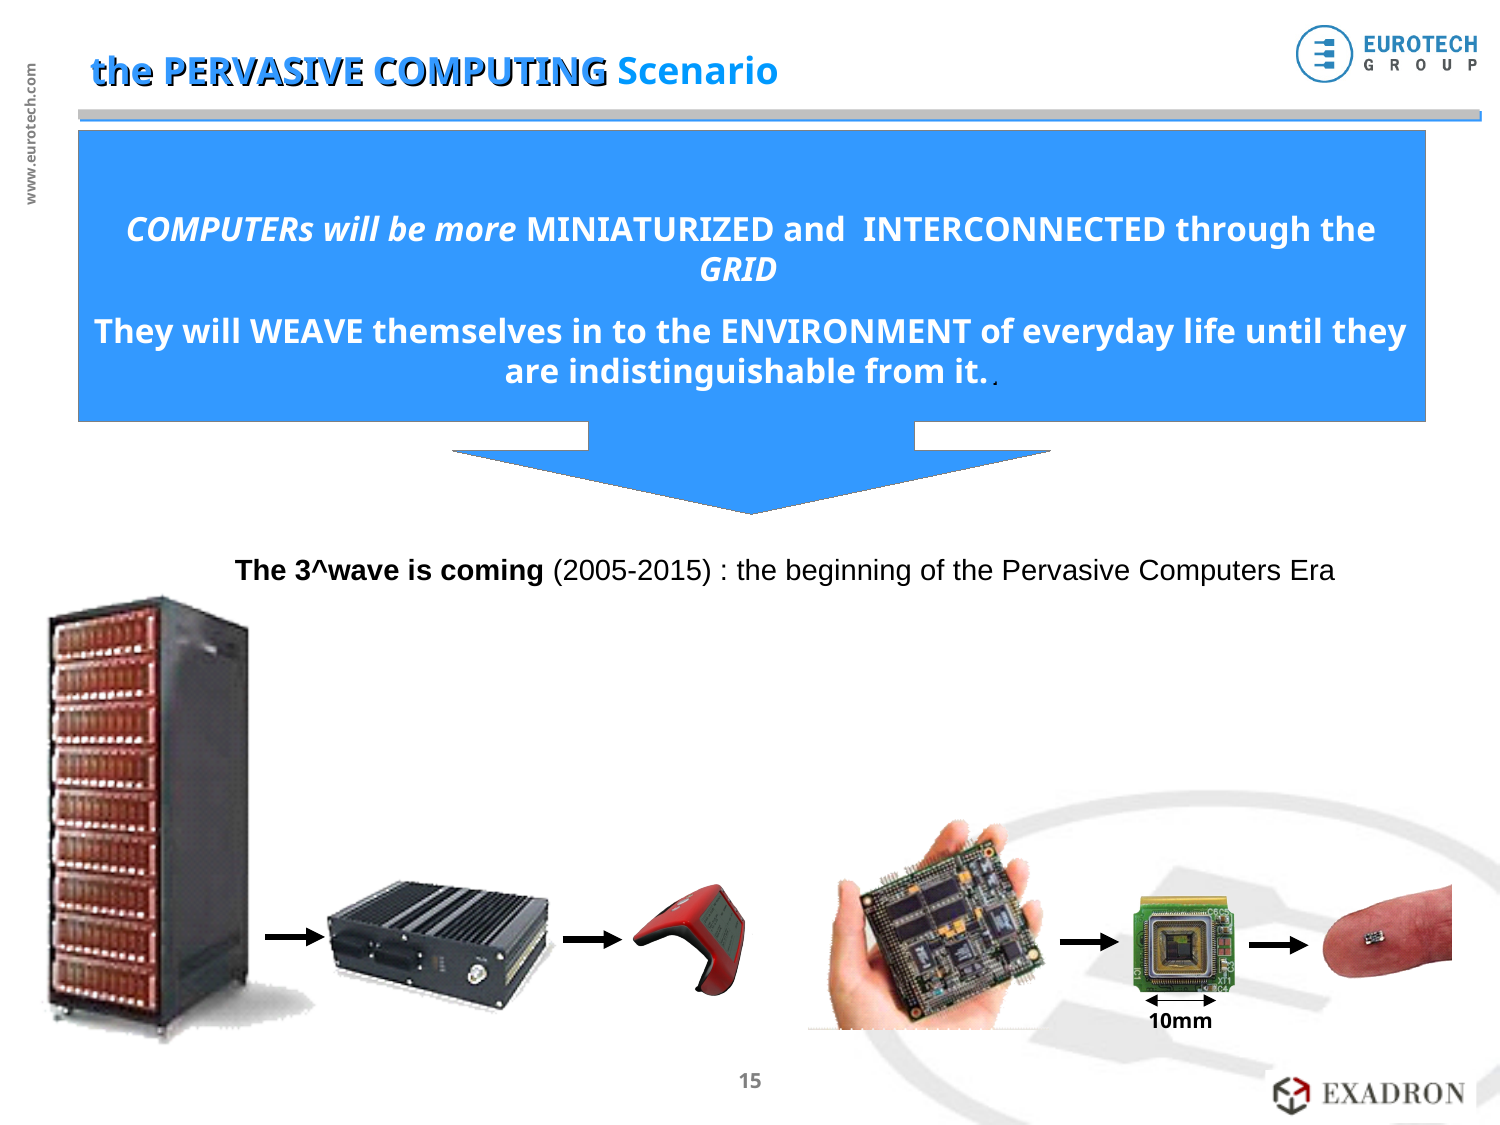

# the PERVASIVE COMPUTING Scenario
COMPUTERs will be more MINIATURIZED and INTERCONNECTED through the GRID
They will WEAVE themselves in to the ENVIRONMENT of everyday life until they are indistinguishable from it..
The 3^wave is coming (2005-2015) : the beginning of the Pervasive Computers Era
10mm